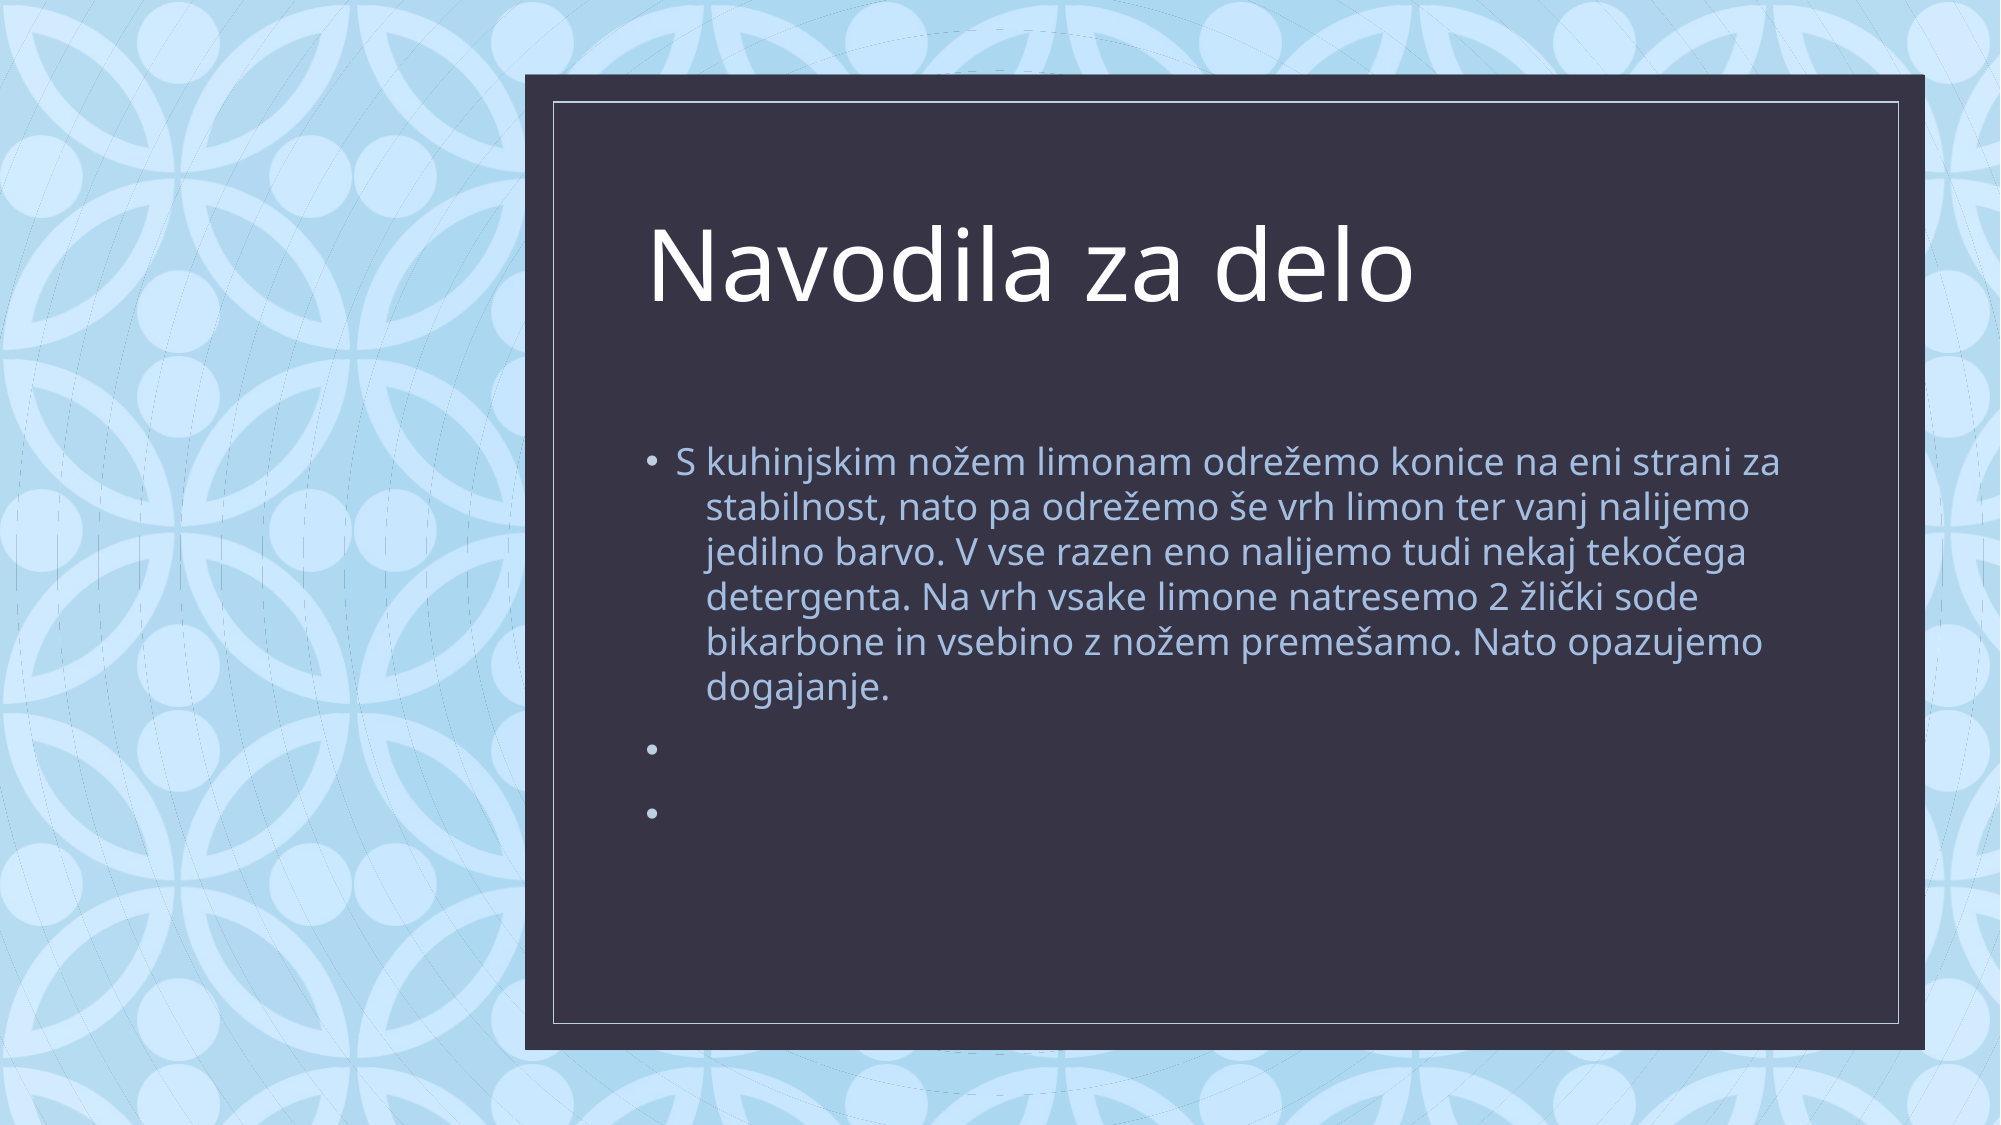

# Navodila za delo
S kuhinjskim nožem limonam odrežemo konice na eni strani za stabilnost, nato pa odrežemo še vrh limon ter vanj nalijemo jedilno barvo. V vse razen eno nalijemo tudi nekaj tekočega detergenta. Na vrh vsake limone natresemo 2 žlički sode bikarbone in vsebino z nožem premešamo. Nato opazujemo dogajanje.